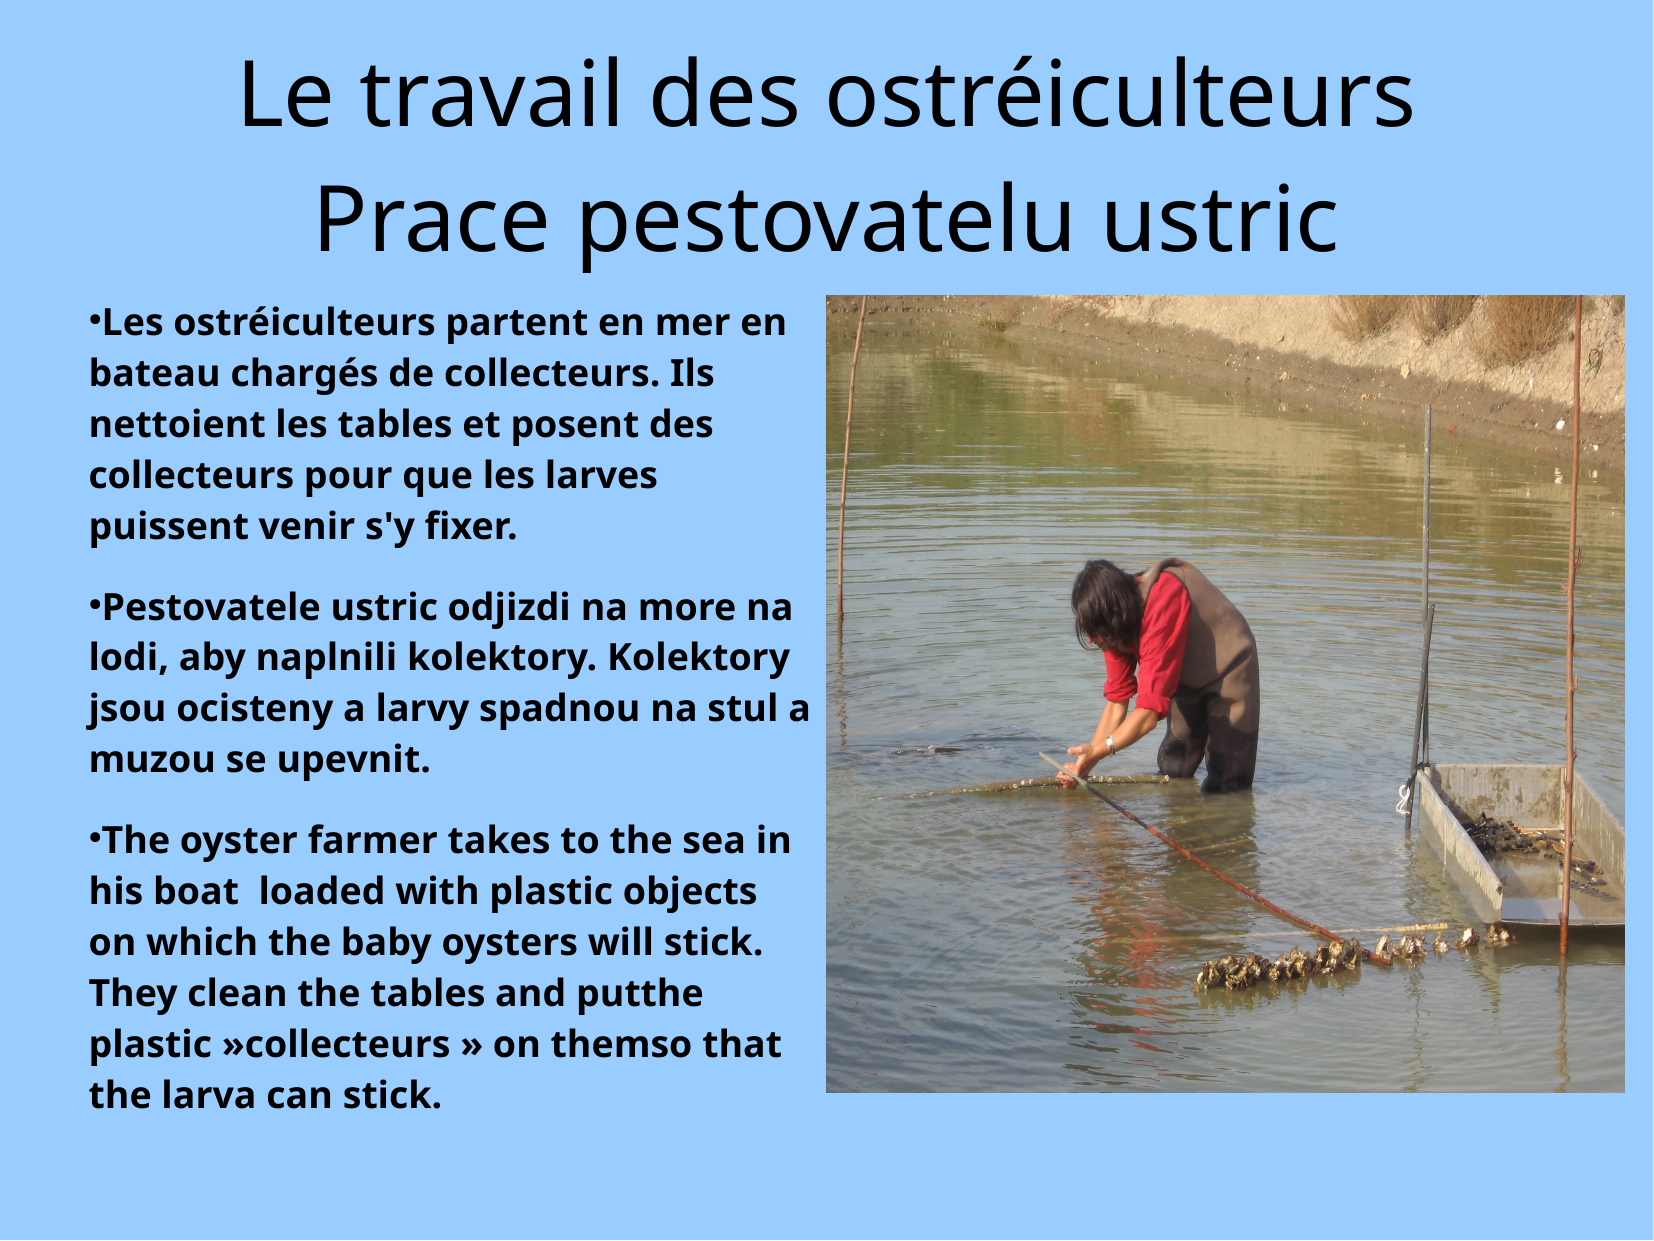

# Le travail des ostréiculteurs Prace pestovatelu ustric
Les ostréiculteurs partent en mer en bateau chargés de collecteurs. Ils nettoient les tables et posent des collecteurs pour que les larves puissent venir s'y fixer.
Pestovatele ustric odjizdi na more na lodi, aby naplnili kolektory. Kolektory jsou ocisteny a larvy spadnou na stul a muzou se upevnit.
The oyster farmer takes to the sea in his boat loaded with plastic objects on which the baby oysters will stick. They clean the tables and putthe plastic »collecteurs » on themso that the larva can stick.